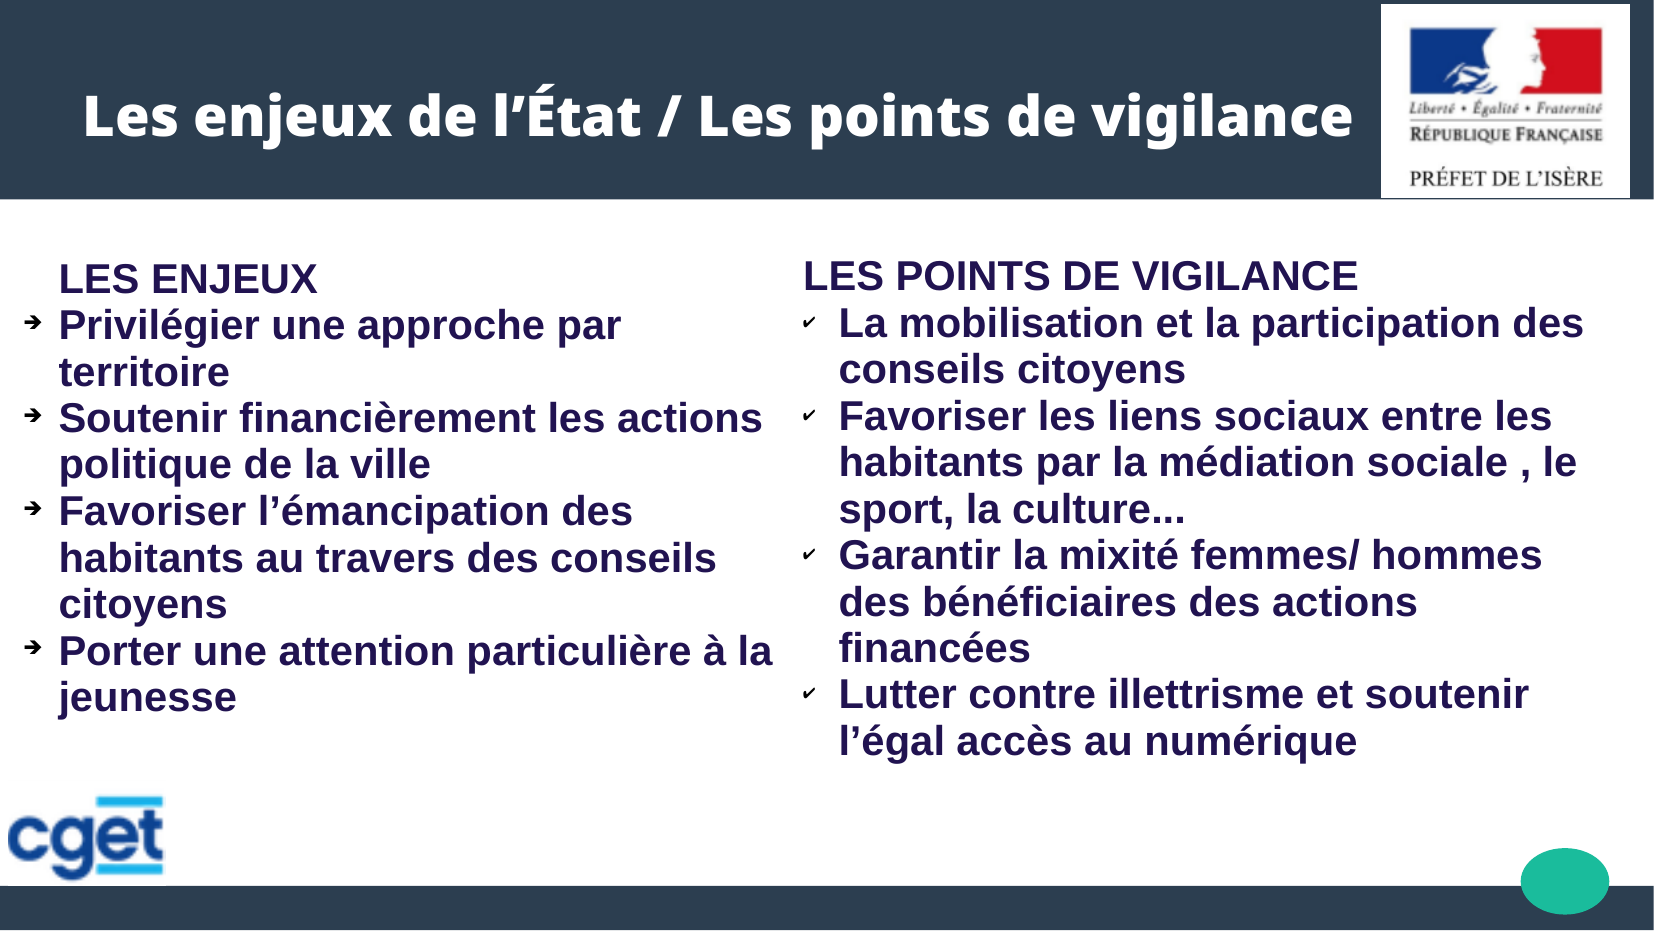

# Les enjeux de l’État / Les points de vigilance
LES POINTS DE VIGILANCE
La mobilisation et la participation des conseils citoyens
Favoriser les liens sociaux entre les habitants par la médiation sociale , le sport, la culture...
Garantir la mixité femmes/ hommes des bénéficiaires des actions financées
Lutter contre illettrisme et soutenir l’égal accès au numérique
LES ENJEUX
Privilégier une approche par territoire
Soutenir financièrement les actions politique de la ville
Favoriser l’émancipation des habitants au travers des conseils citoyens
Porter une attention particulière à la jeunesse